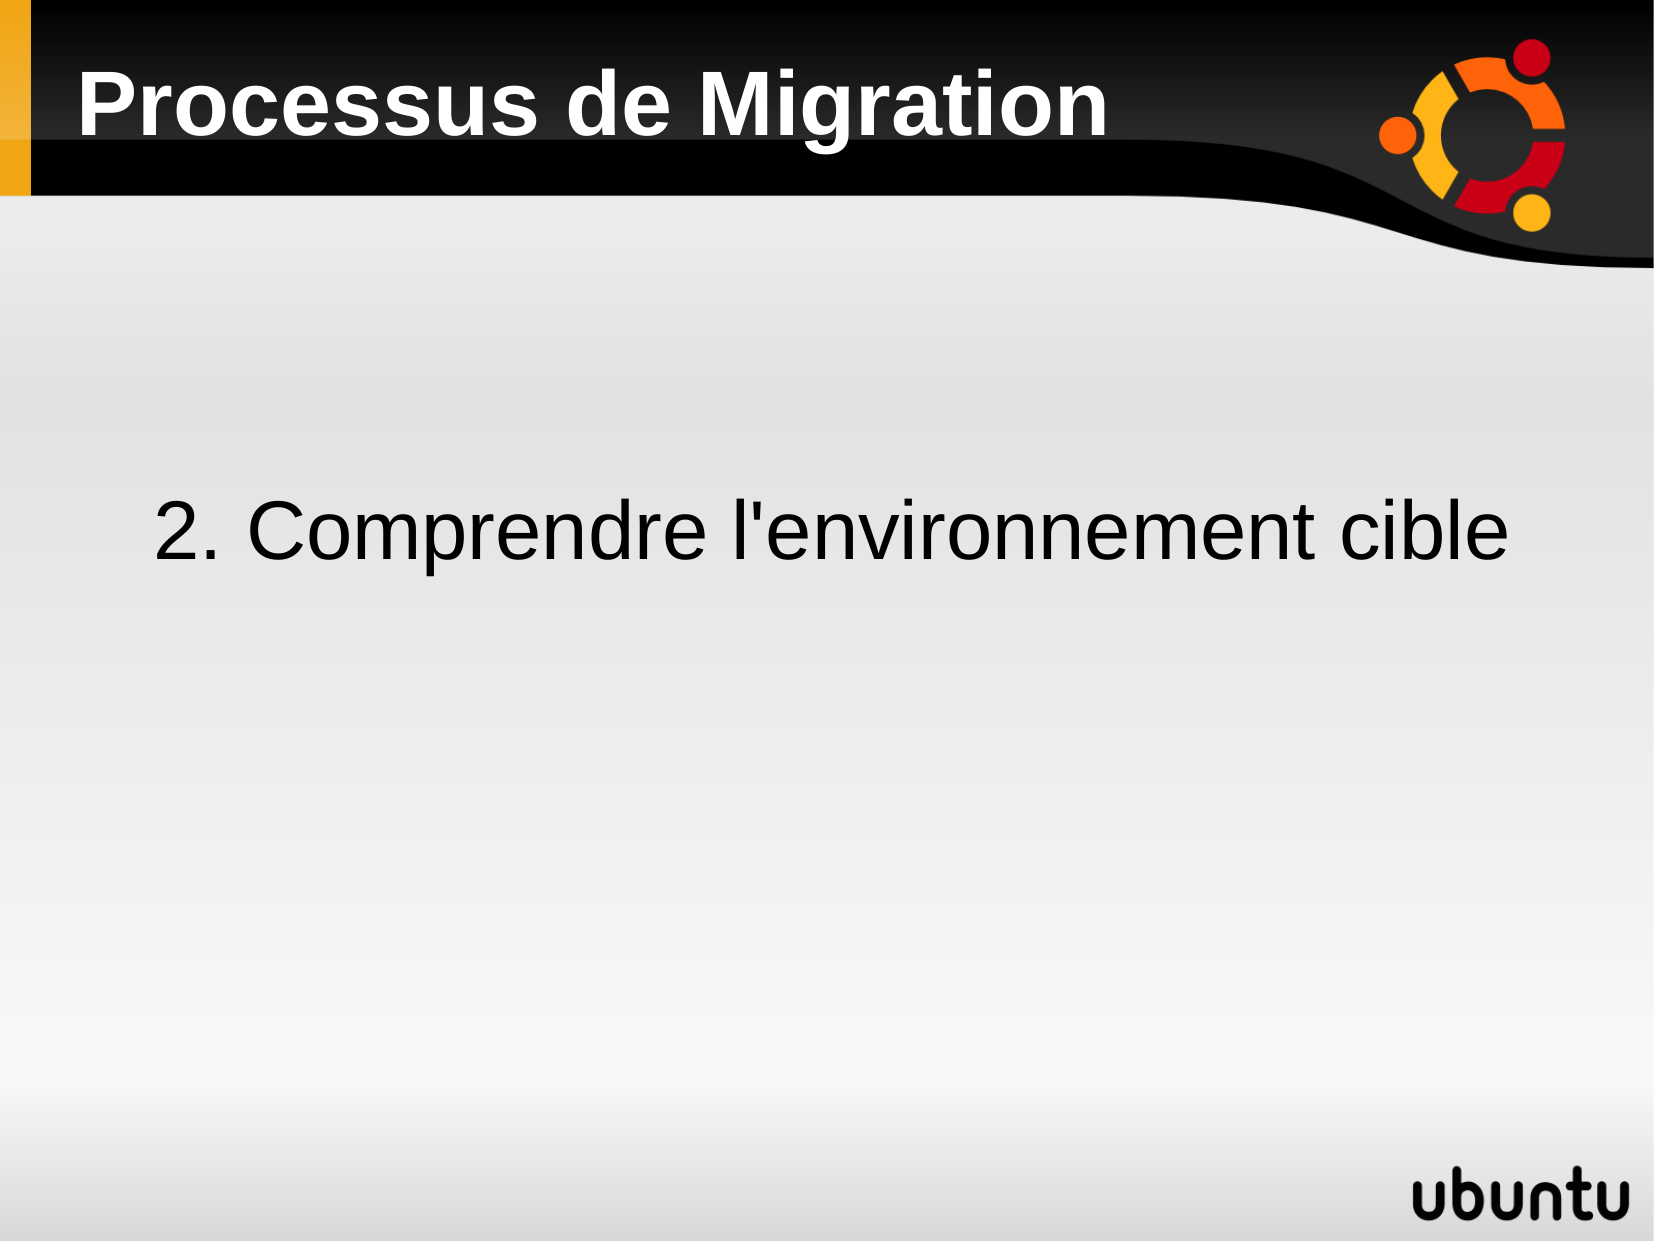

# Processus de Migration
2. Comprendre l'environnement cible